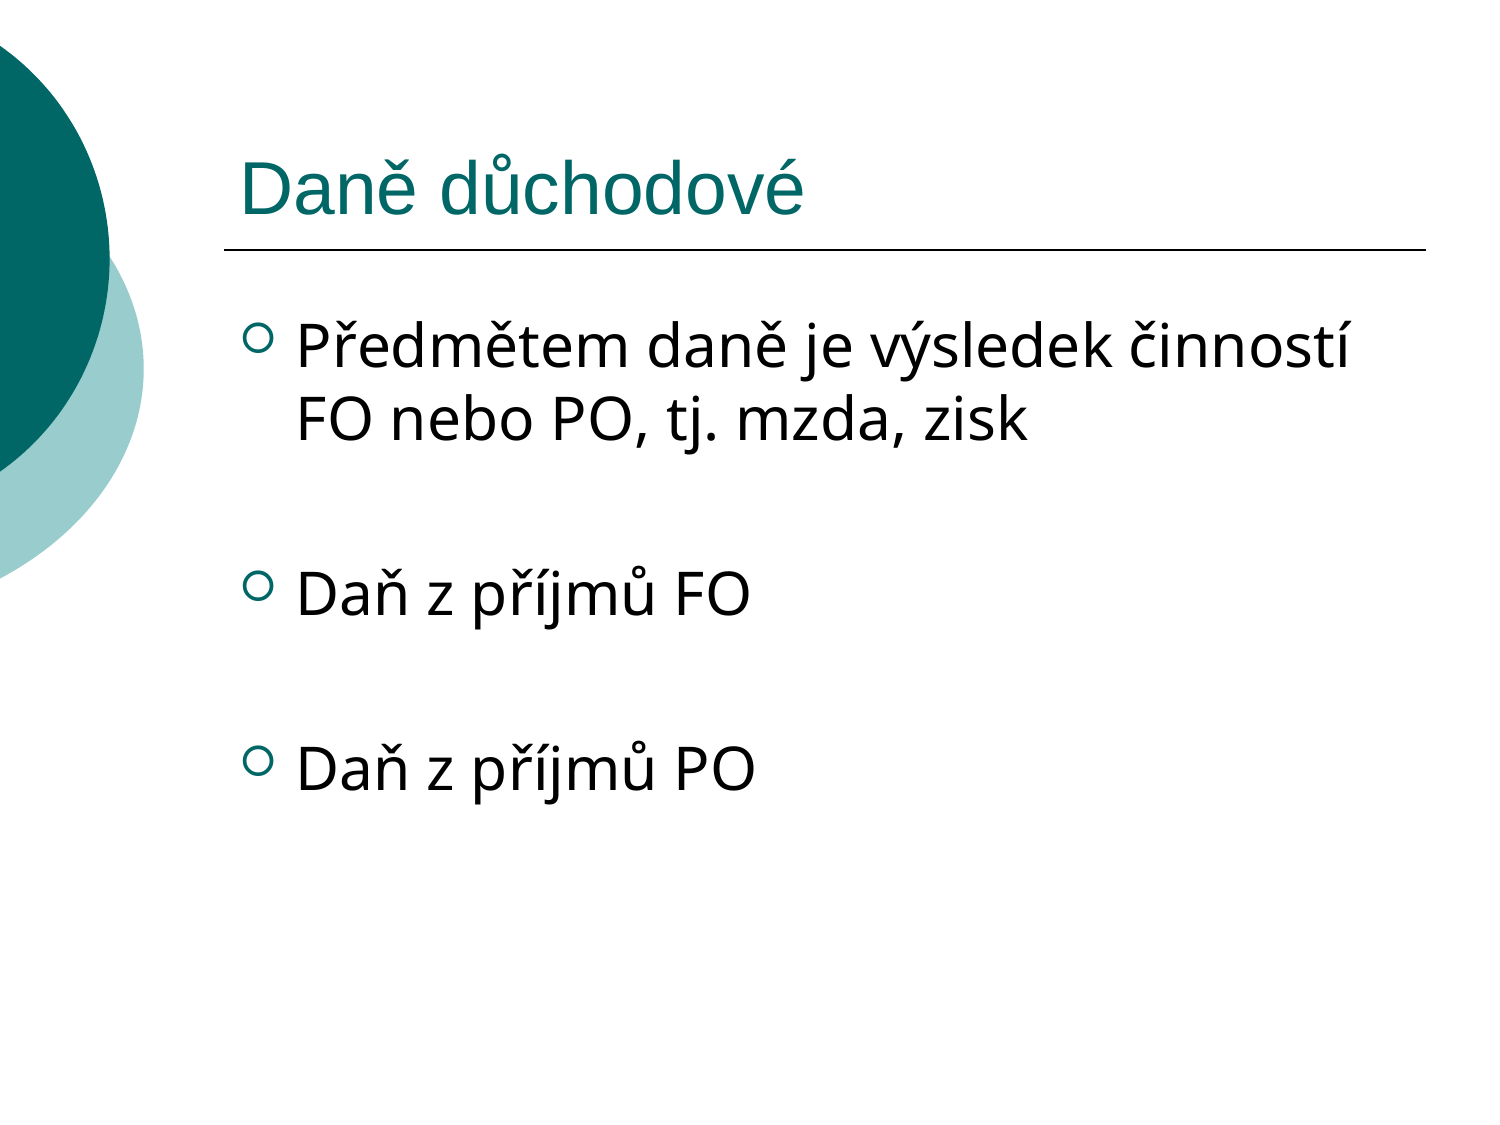

# Daně důchodové
Předmětem daně je výsledek činností FO nebo PO, tj. mzda, zisk
Daň z příjmů FO
Daň z příjmů PO